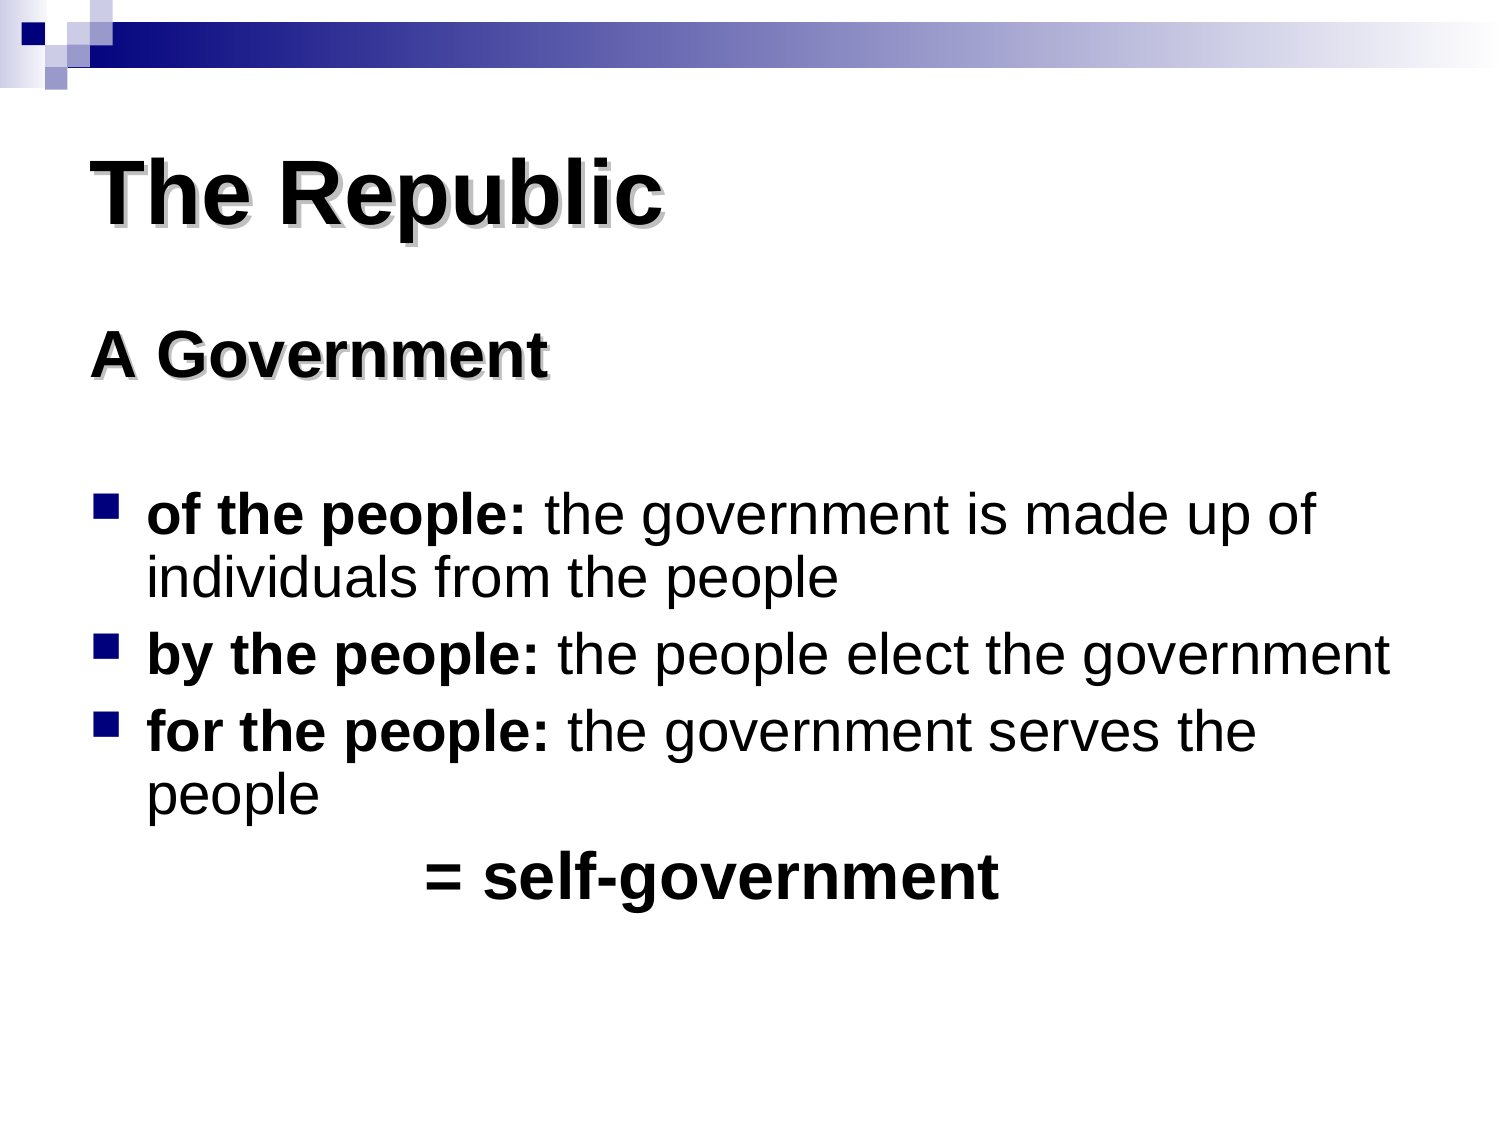

# The Republic
A Government
of the people: the government is made up of individuals from the people
by the people: the people elect the government
for the people: the government serves the people
	 = self-government